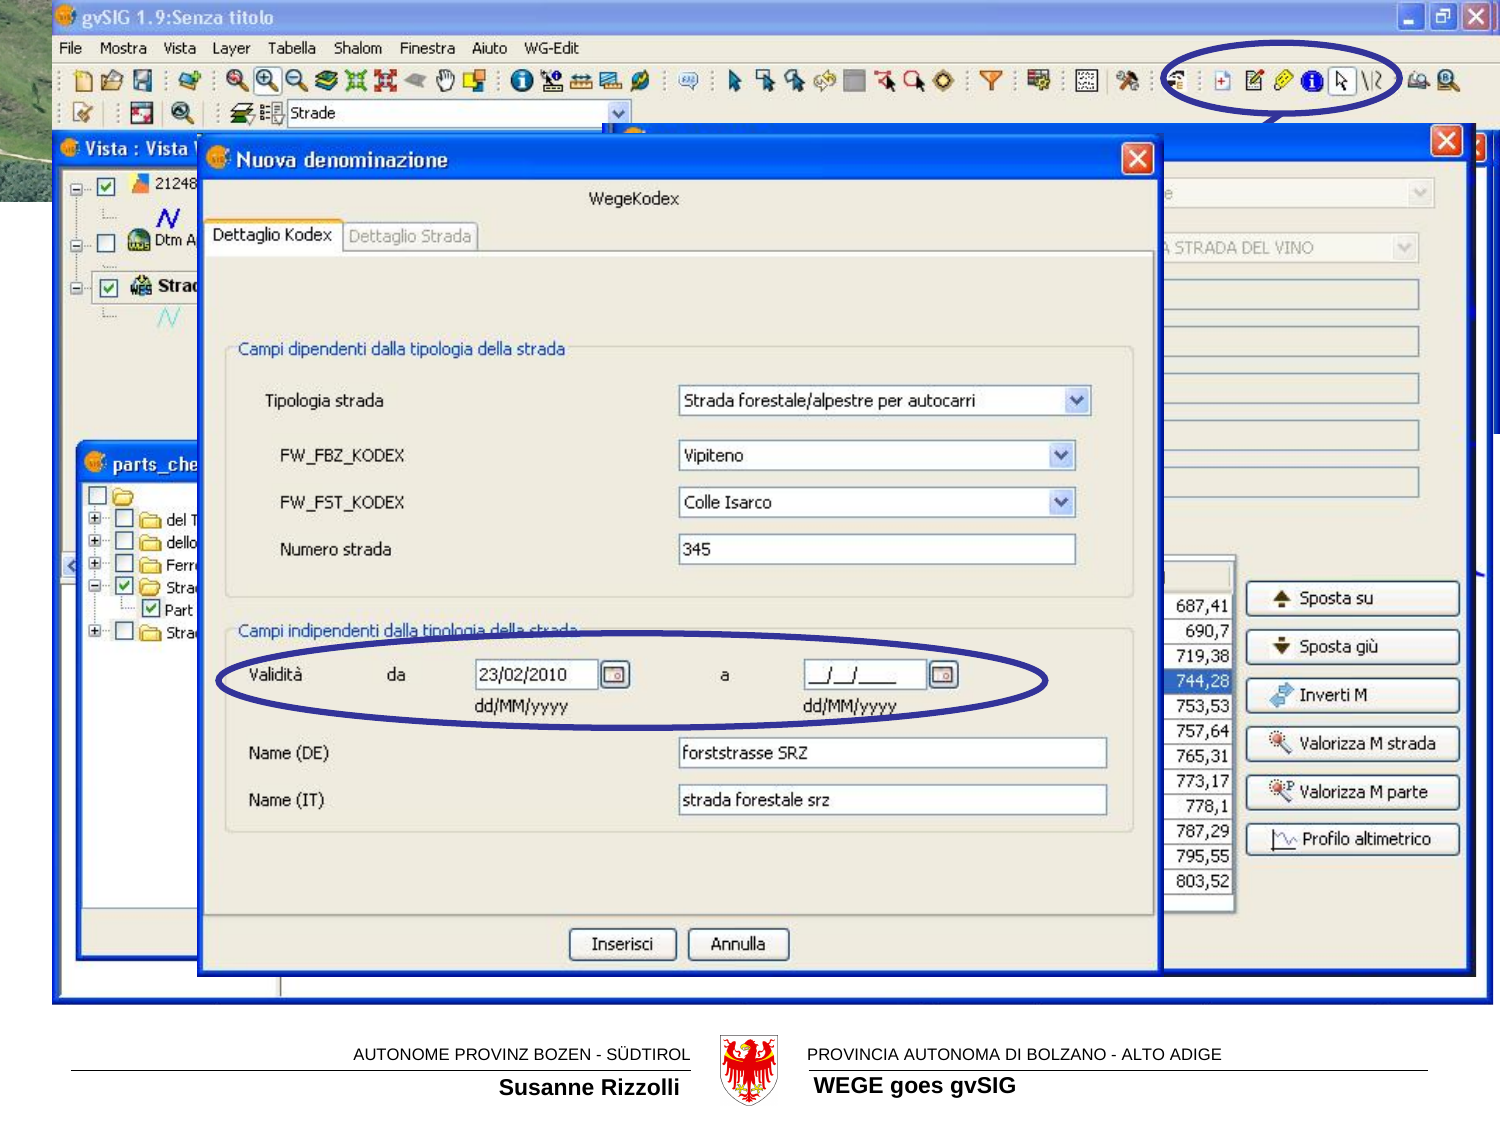

# Neues Attribut
Ändern der Attribute der Straße
Straße taufen
Eigenschaften der Straße abfragen
Straße selektieren